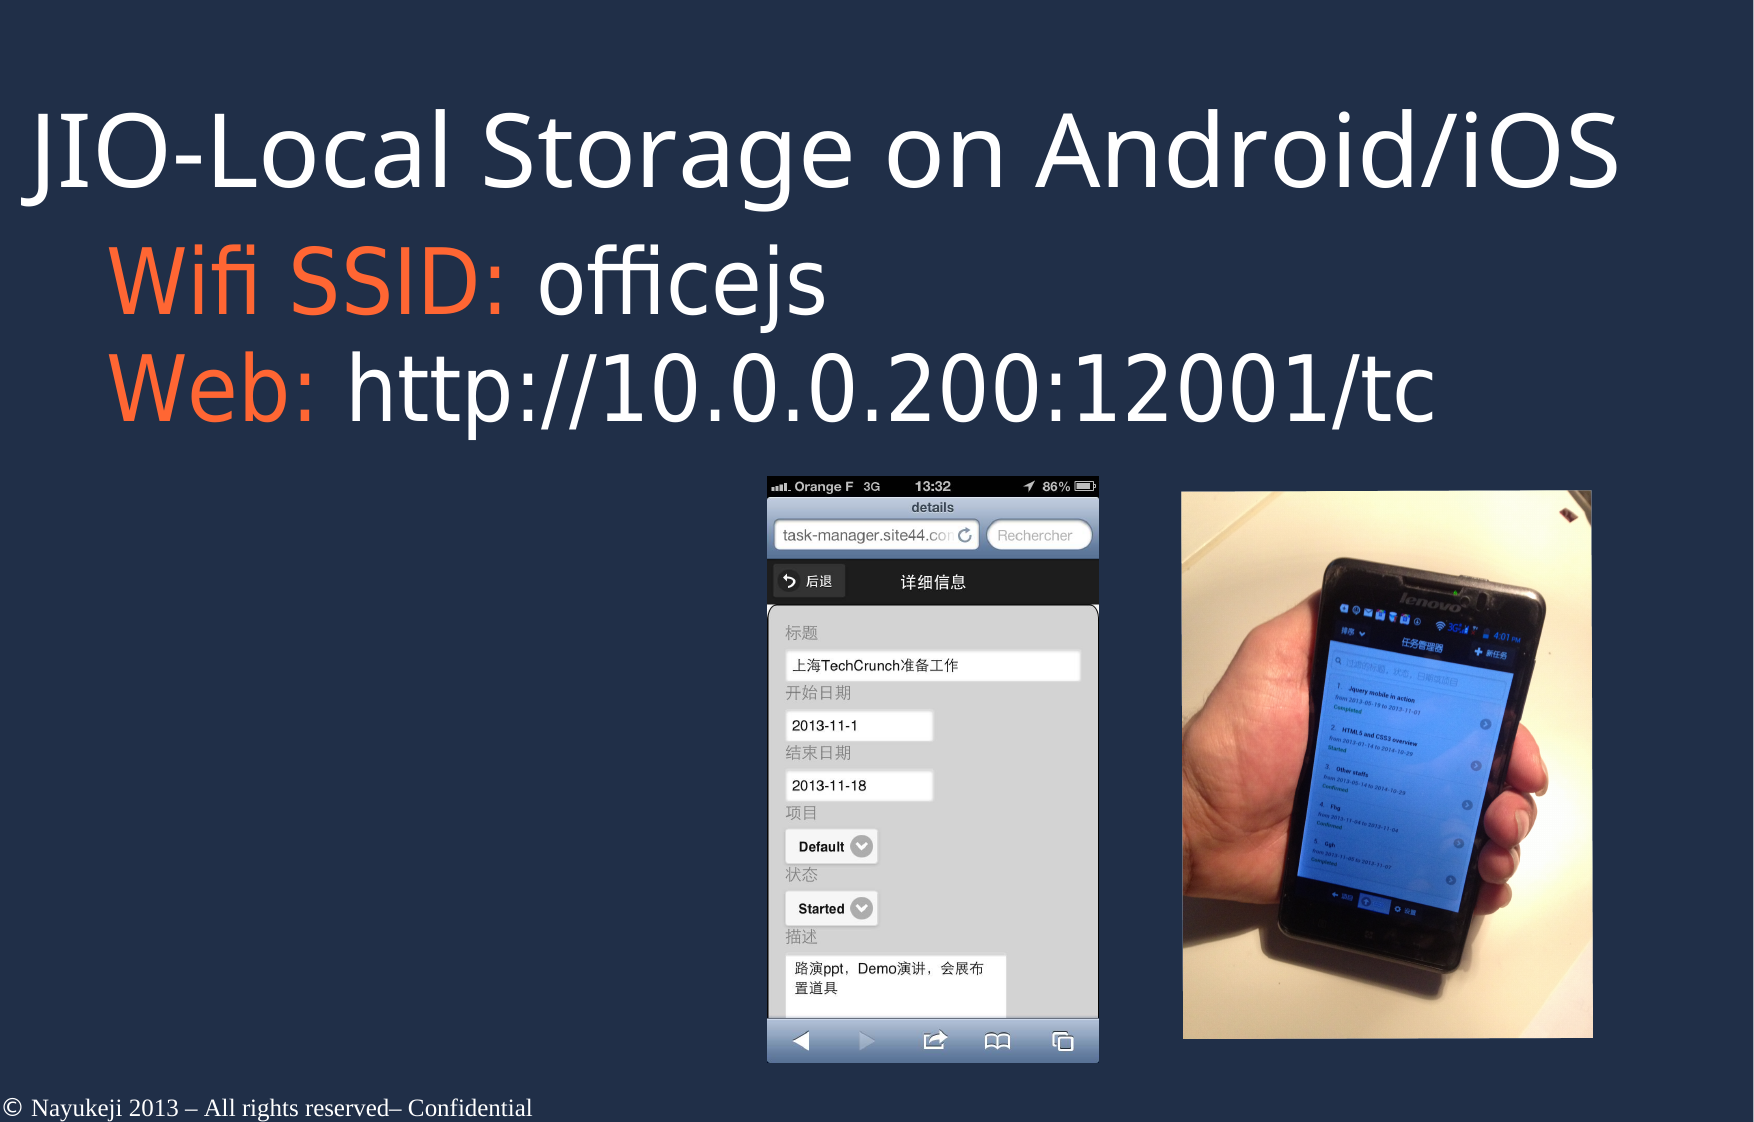

# JIO-Local Storage on Android/iOS
Wifi SSID: officejs
Web: http://10.0.0.200:12001/tc